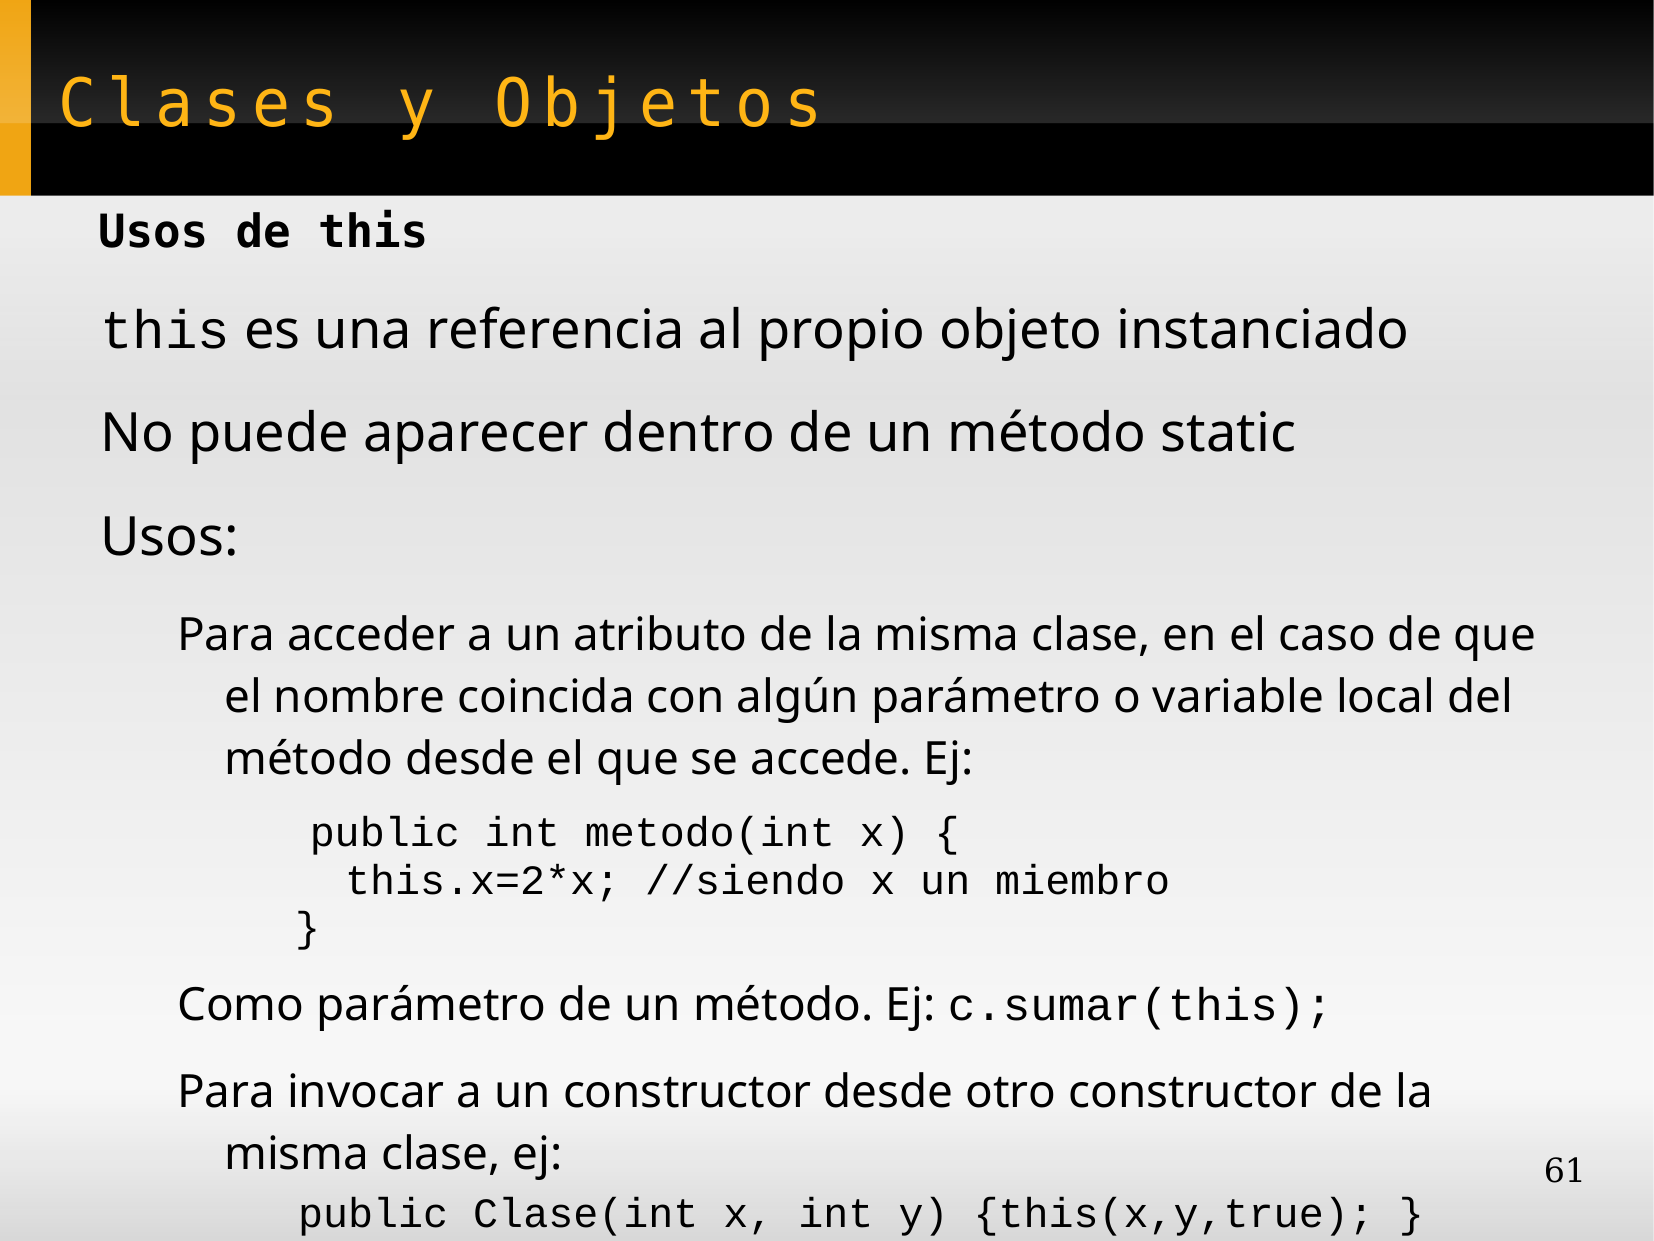

# Clases y Objetos
Usos de this
this es una referencia al propio objeto instanciado
No puede aparecer dentro de un método static
Usos:
Para acceder a un atributo de la misma clase, en el caso de que el nombre coincida con algún parámetro o variable local del método desde el que se accede. Ej:
 public int metodo(int x) {
 this.x=2*x; //siendo x un miembro
}
Como parámetro de un método. Ej: c.sumar(this);
Para invocar a un constructor desde otro constructor de la misma clase, ej:
	public Clase(int x, int y) {this(x,y,true); }
61